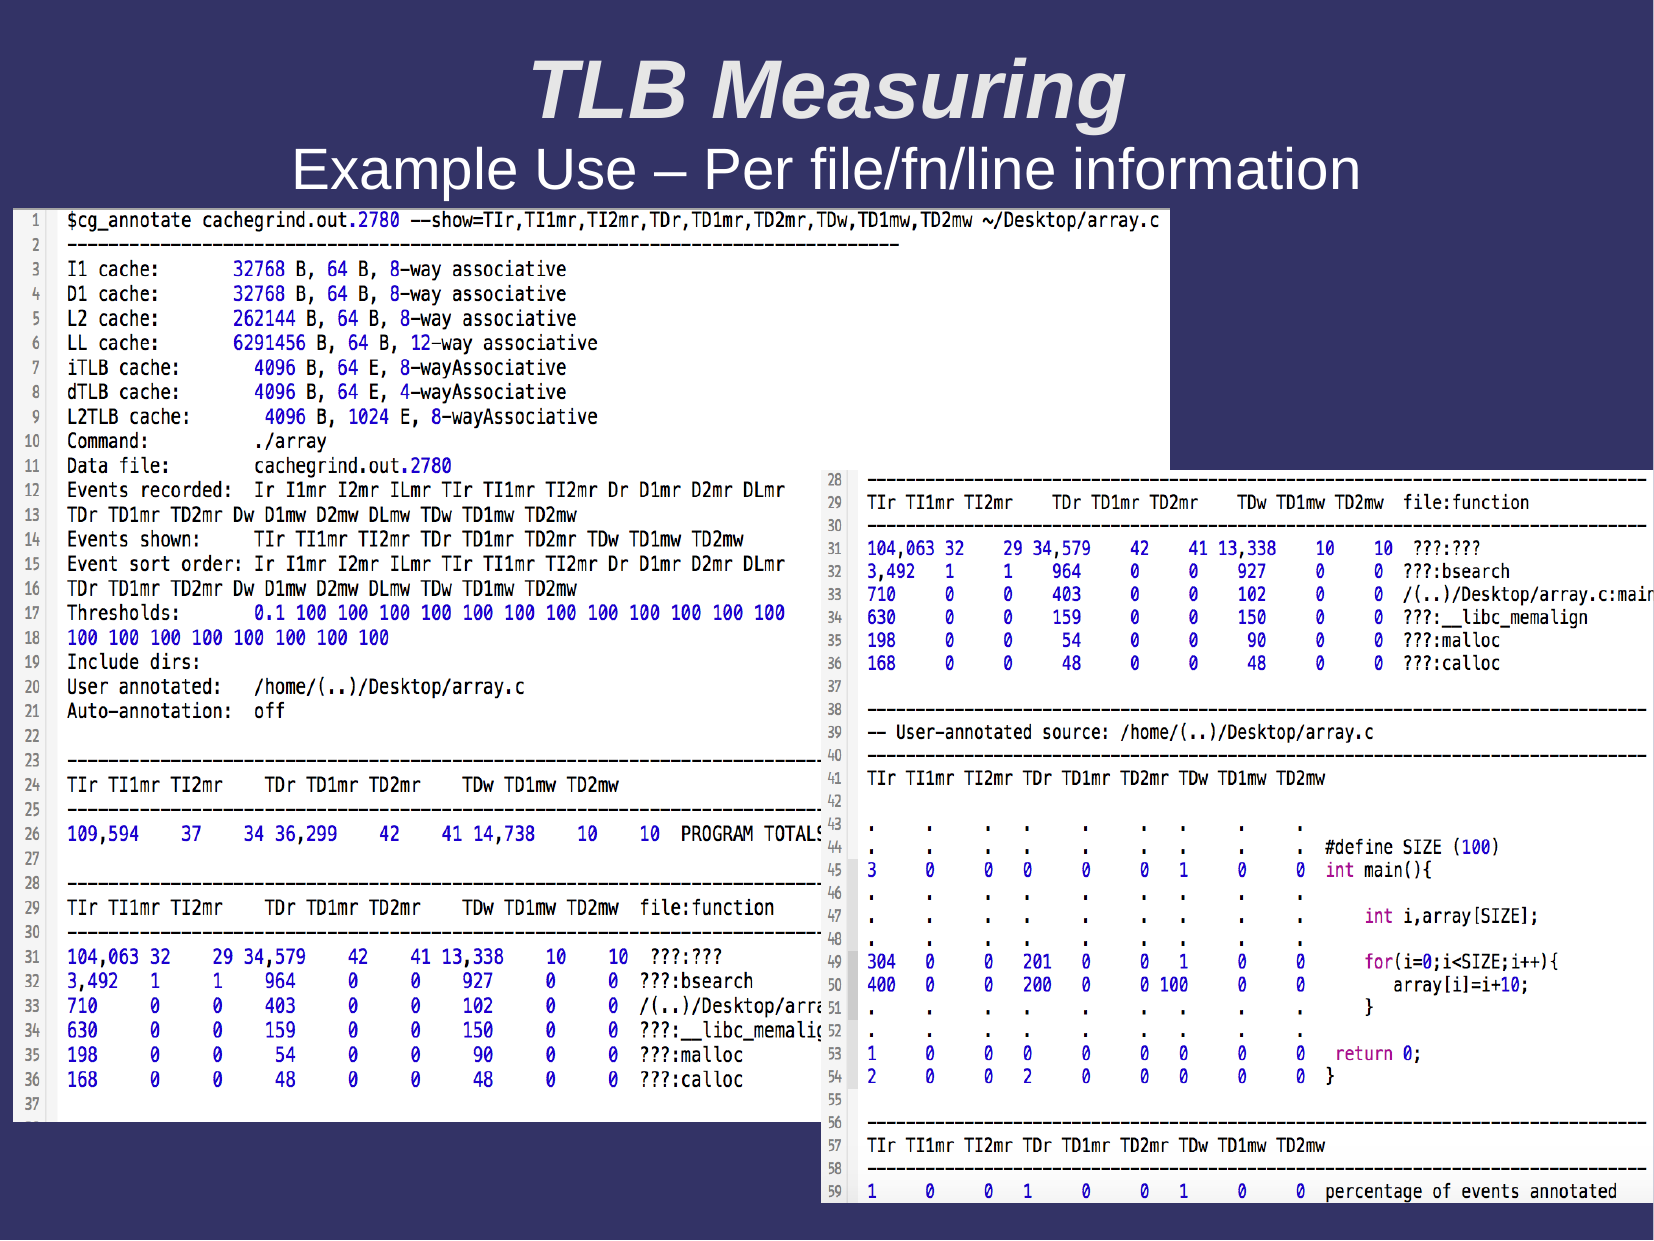

# TLB Measuring Example Use – Per file/fn/line information